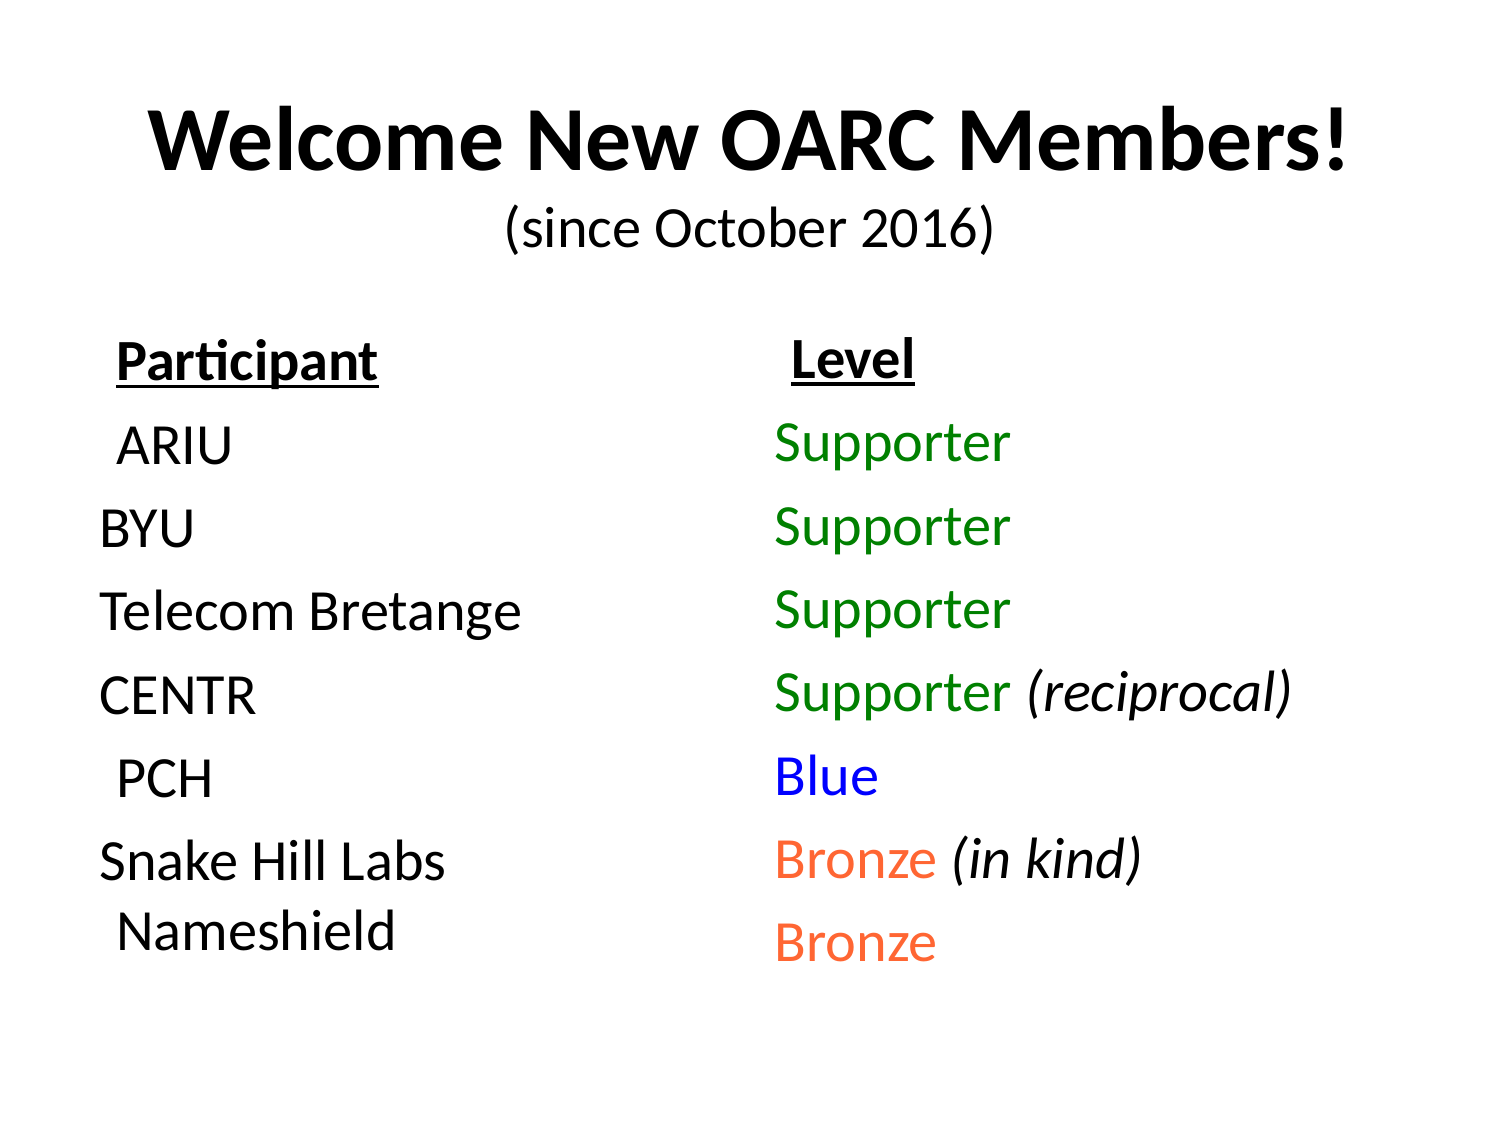

# Welcome New OARC Members! (since October 2016)
	Level
 Supporter
 Supporter
 Supporter
 Supporter (reciprocal)
 Blue
 Bronze (in kind)
 Bronze
	Participant
	ARIU
 BYU
 Telecom Bretange
 CENTR
	PCH
 Snake Hill Labs
Nameshield